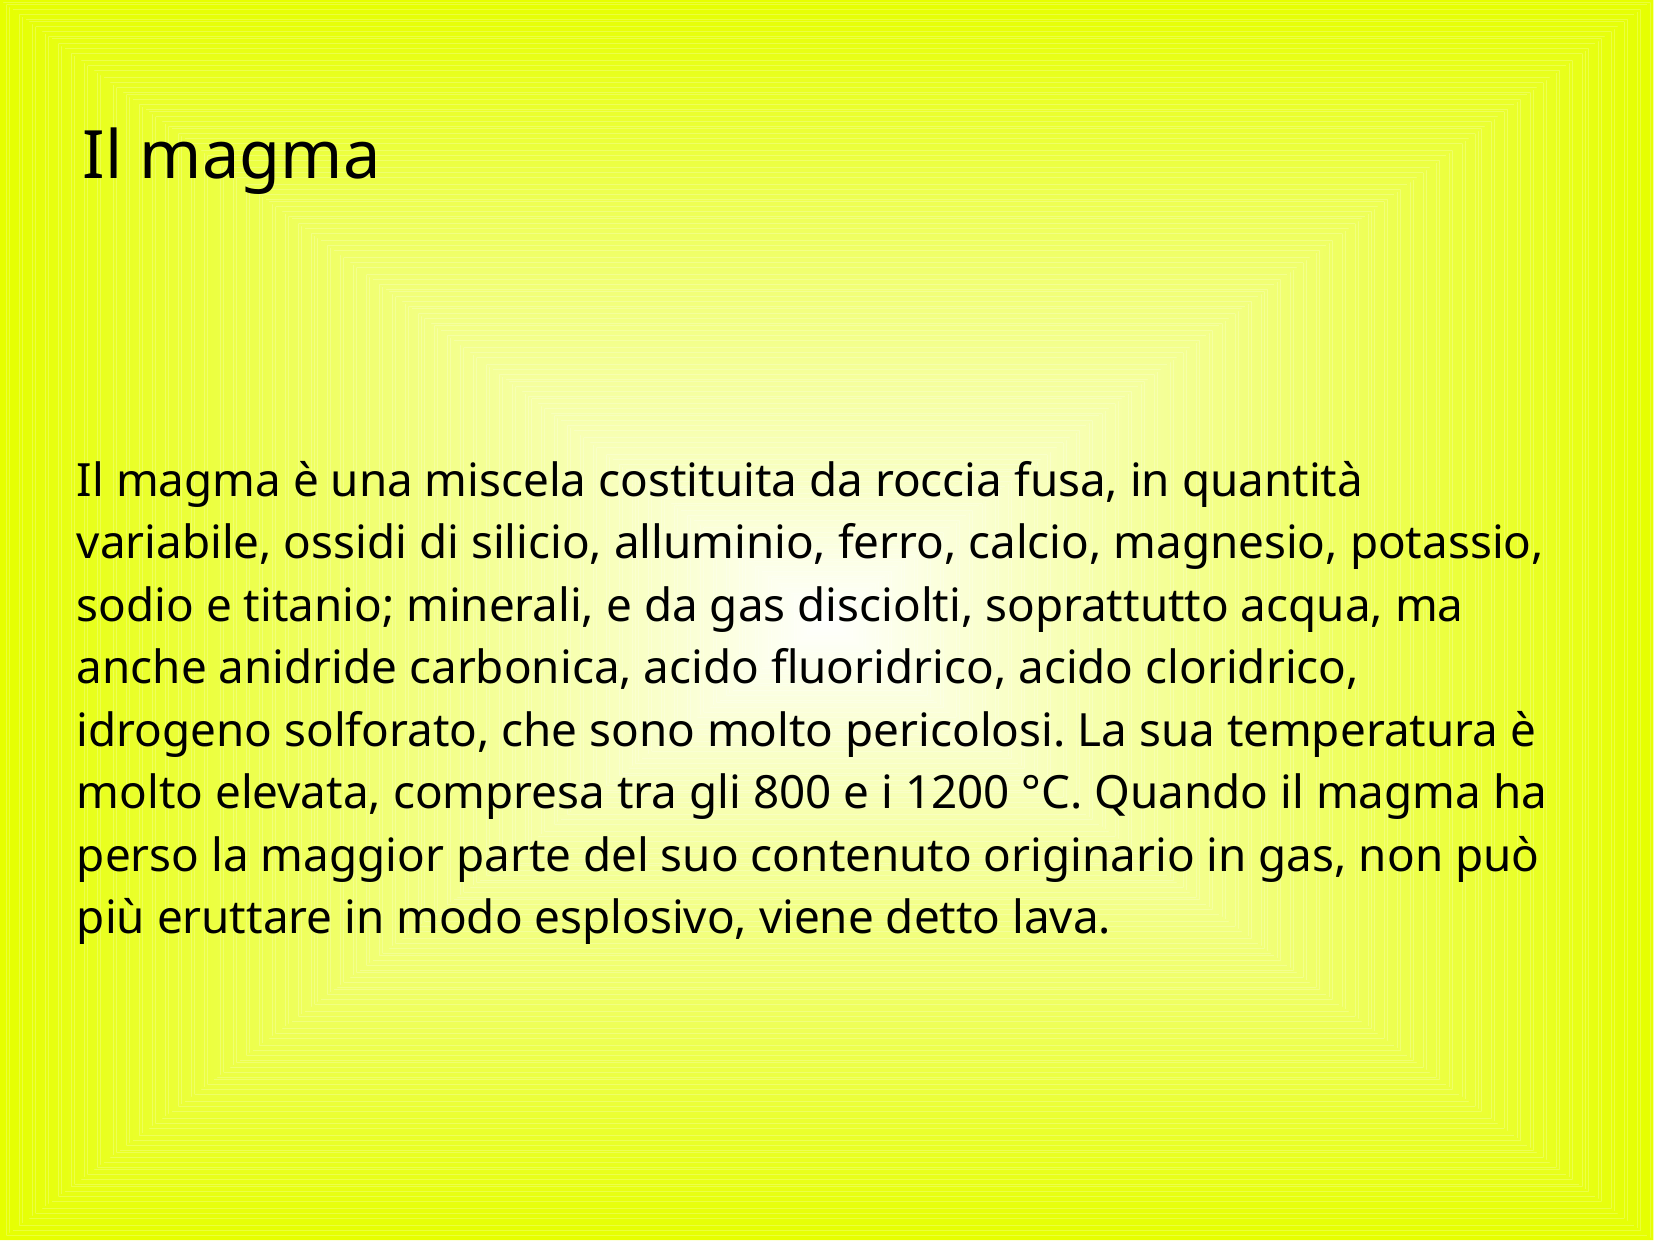

# Il magma
Il magma è una miscela costituita da roccia fusa, in quantità variabile, ossidi di silicio, alluminio, ferro, calcio, magnesio, potassio, sodio e titanio; minerali, e da gas disciolti, soprattutto acqua, ma anche anidride carbonica, acido fluoridrico, acido cloridrico, idrogeno solforato, che sono molto pericolosi. La sua temperatura è molto elevata, compresa tra gli 800 e i 1200 °C. Quando il magma ha perso la maggior parte del suo contenuto originario in gas, non può più eruttare in modo esplosivo, viene detto lava.